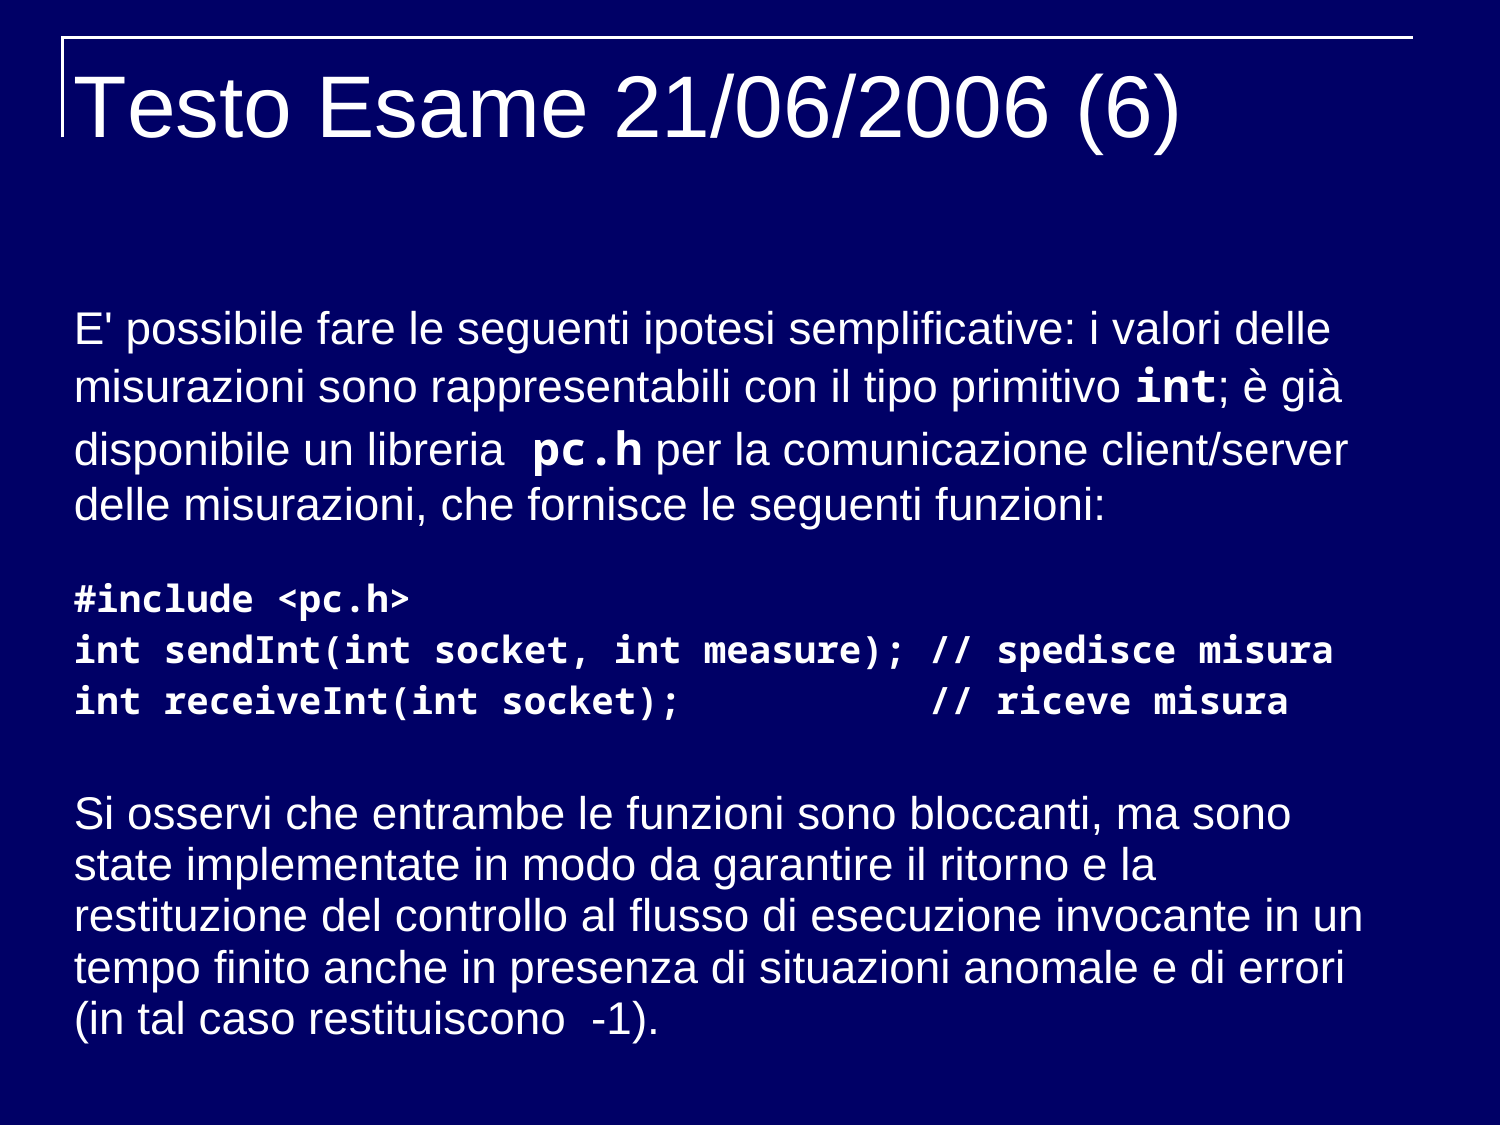

# Testo Esame 21/06/2006 (6)
E' possibile fare le seguenti ipotesi semplificative: i valori delle misurazioni sono rappresentabili con il tipo primitivo int; è già disponibile un libreria pc.h per la comunicazione client/server delle misurazioni, che fornisce le seguenti funzioni:
#include <pc.h>
int sendInt(int socket, int measure); // spedisce misura
int receiveInt(int socket); // riceve misura
Si osservi che entrambe le funzioni sono bloccanti, ma sono state implementate in modo da garantire il ritorno e la restituzione del controllo al flusso di esecuzione invocante in un tempo finito anche in presenza di situazioni anomale e di errori (in tal caso restituiscono -1).